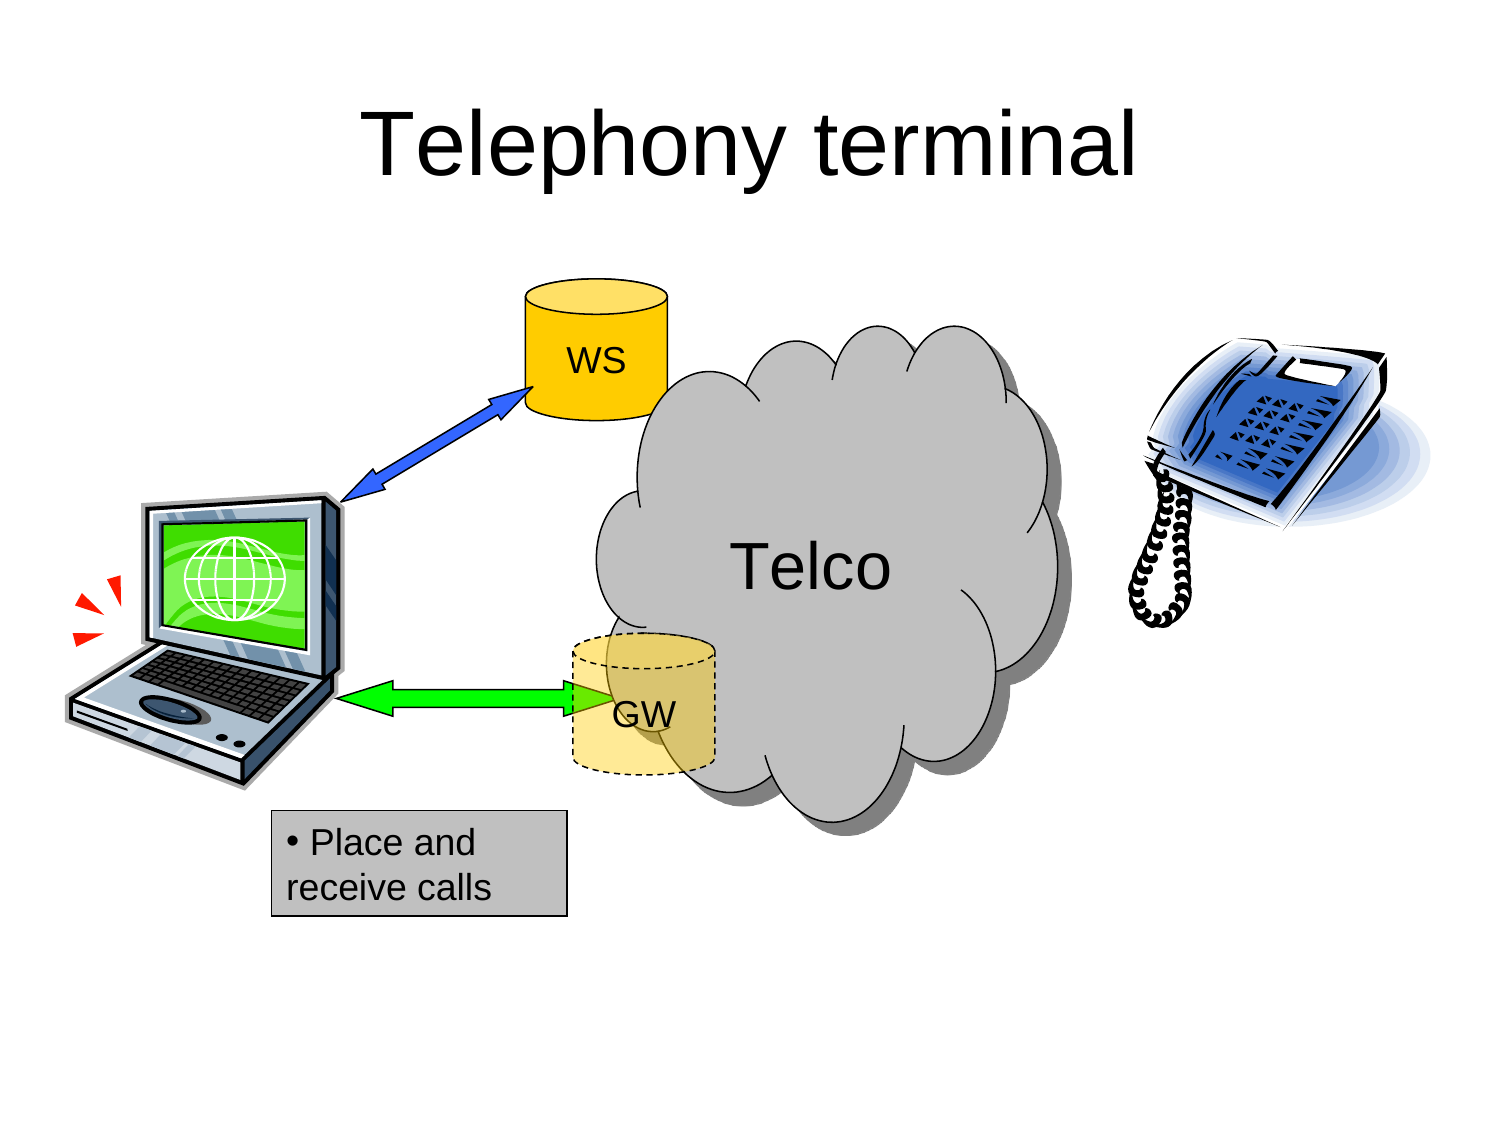

# Telephony terminal
WS
Telco
GW
 Place and receive calls